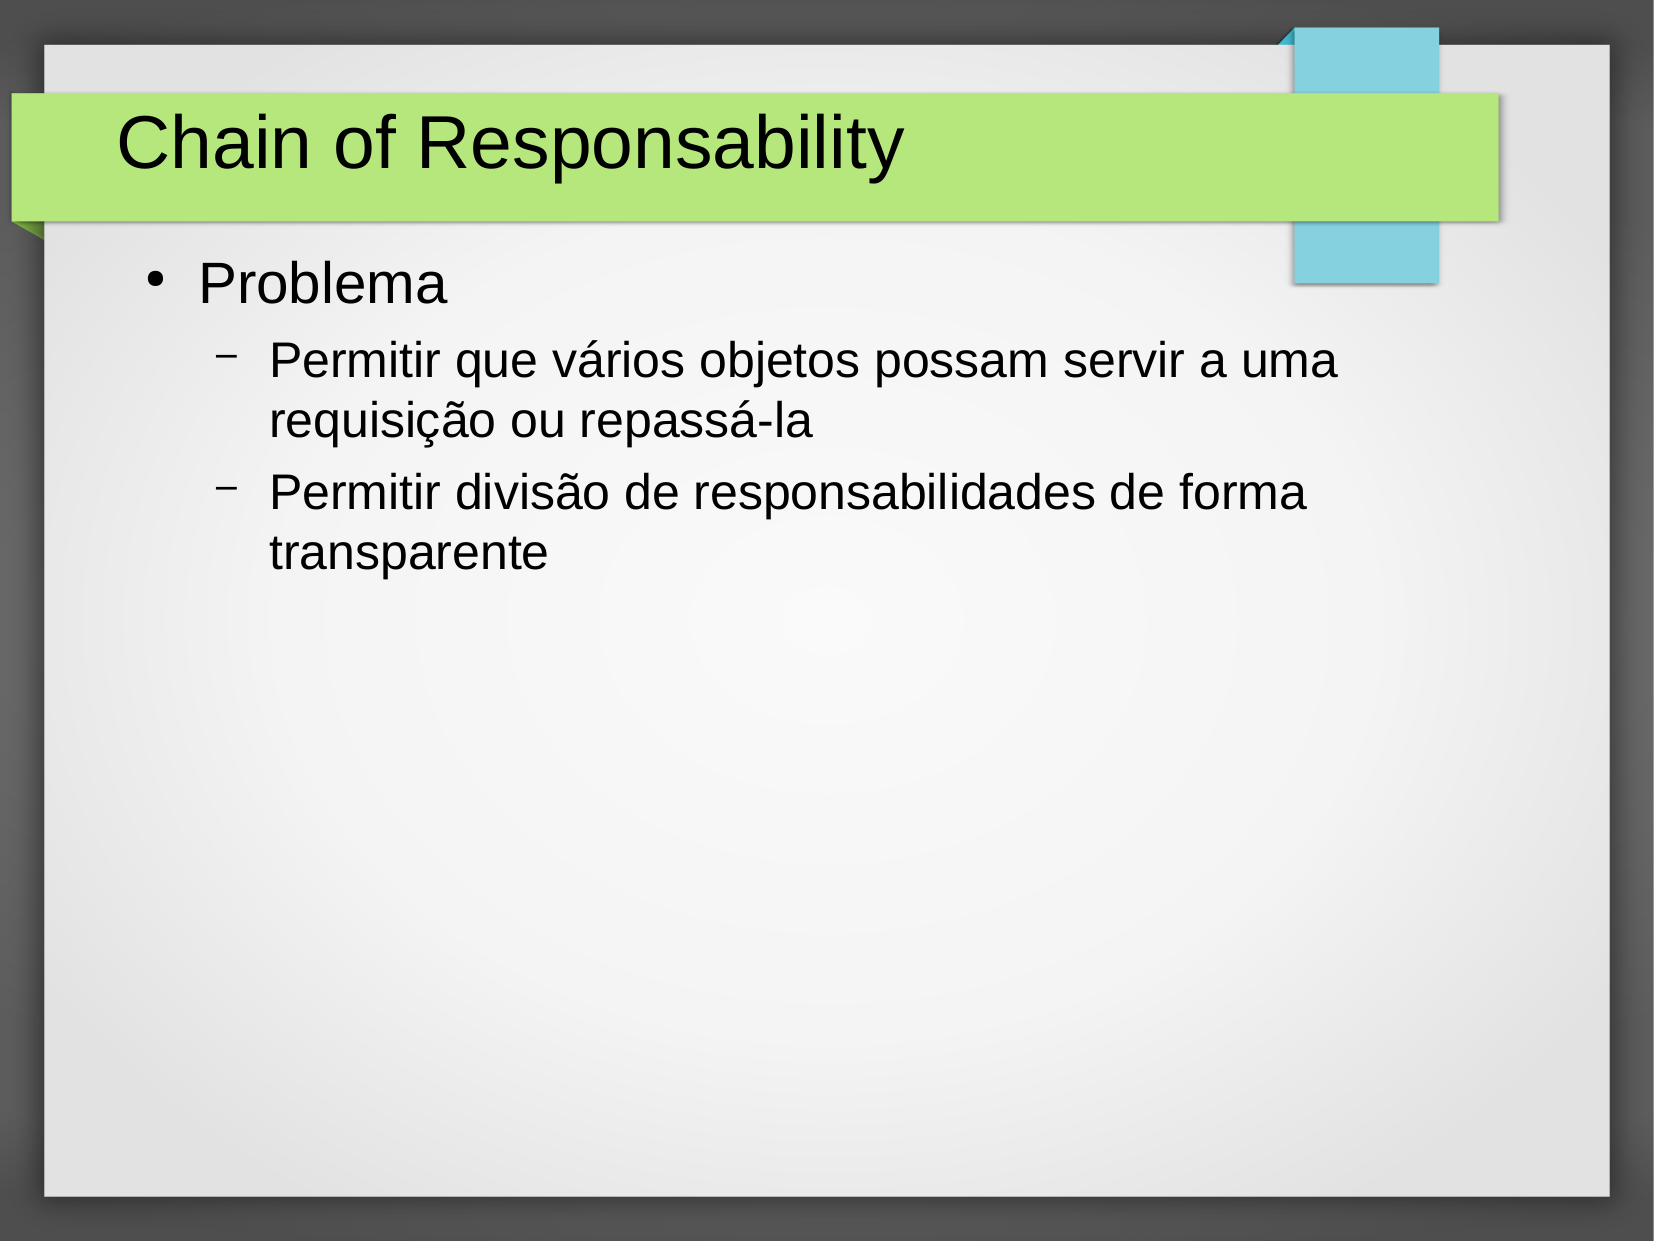

# Chain of Responsability
Problema
Permitir que vários objetos possam servir a uma requisição ou repassá-la
Permitir divisão de responsabilidades de forma transparente